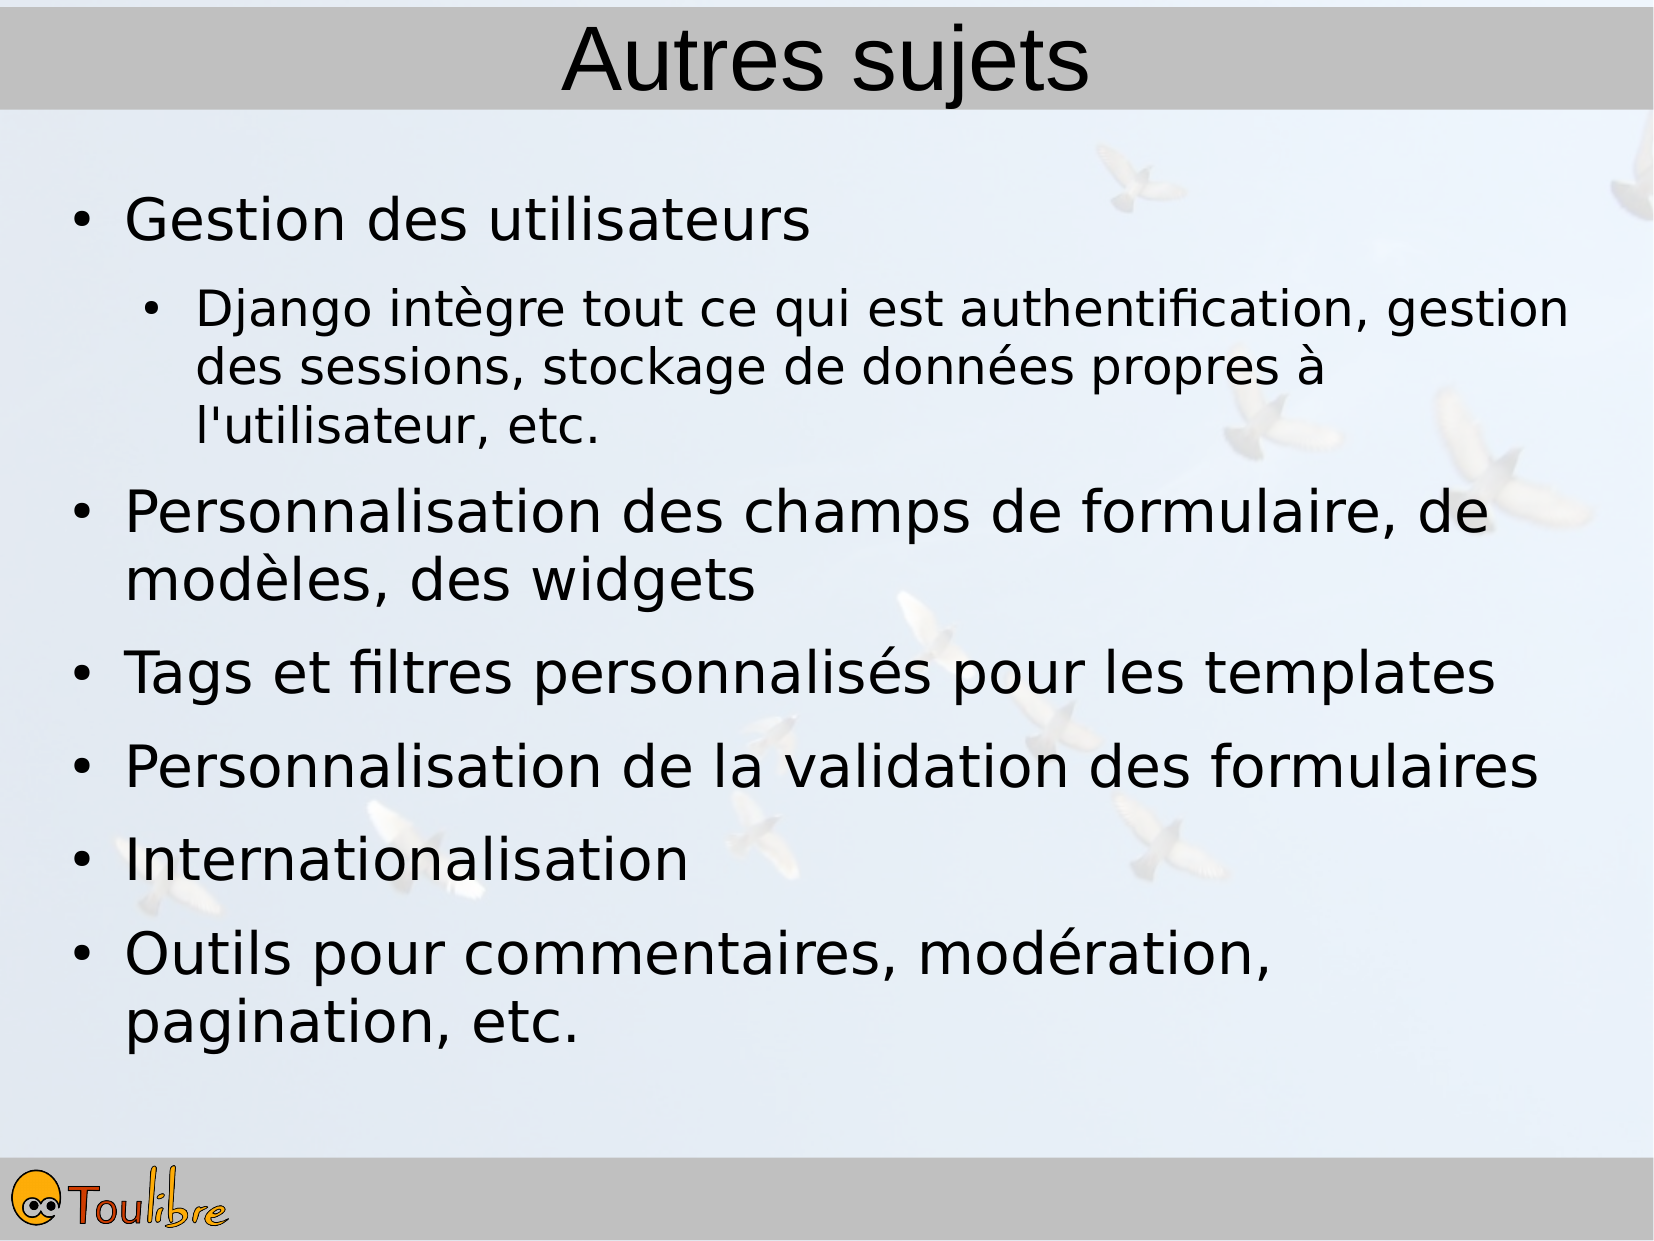

# Autres sujets
Gestion des utilisateurs
Django intègre tout ce qui est authentification, gestion des sessions, stockage de données propres à l'utilisateur, etc.
Personnalisation des champs de formulaire, de modèles, des widgets
Tags et filtres personnalisés pour les templates
Personnalisation de la validation des formulaires
Internationalisation
Outils pour commentaires, modération, pagination, etc.